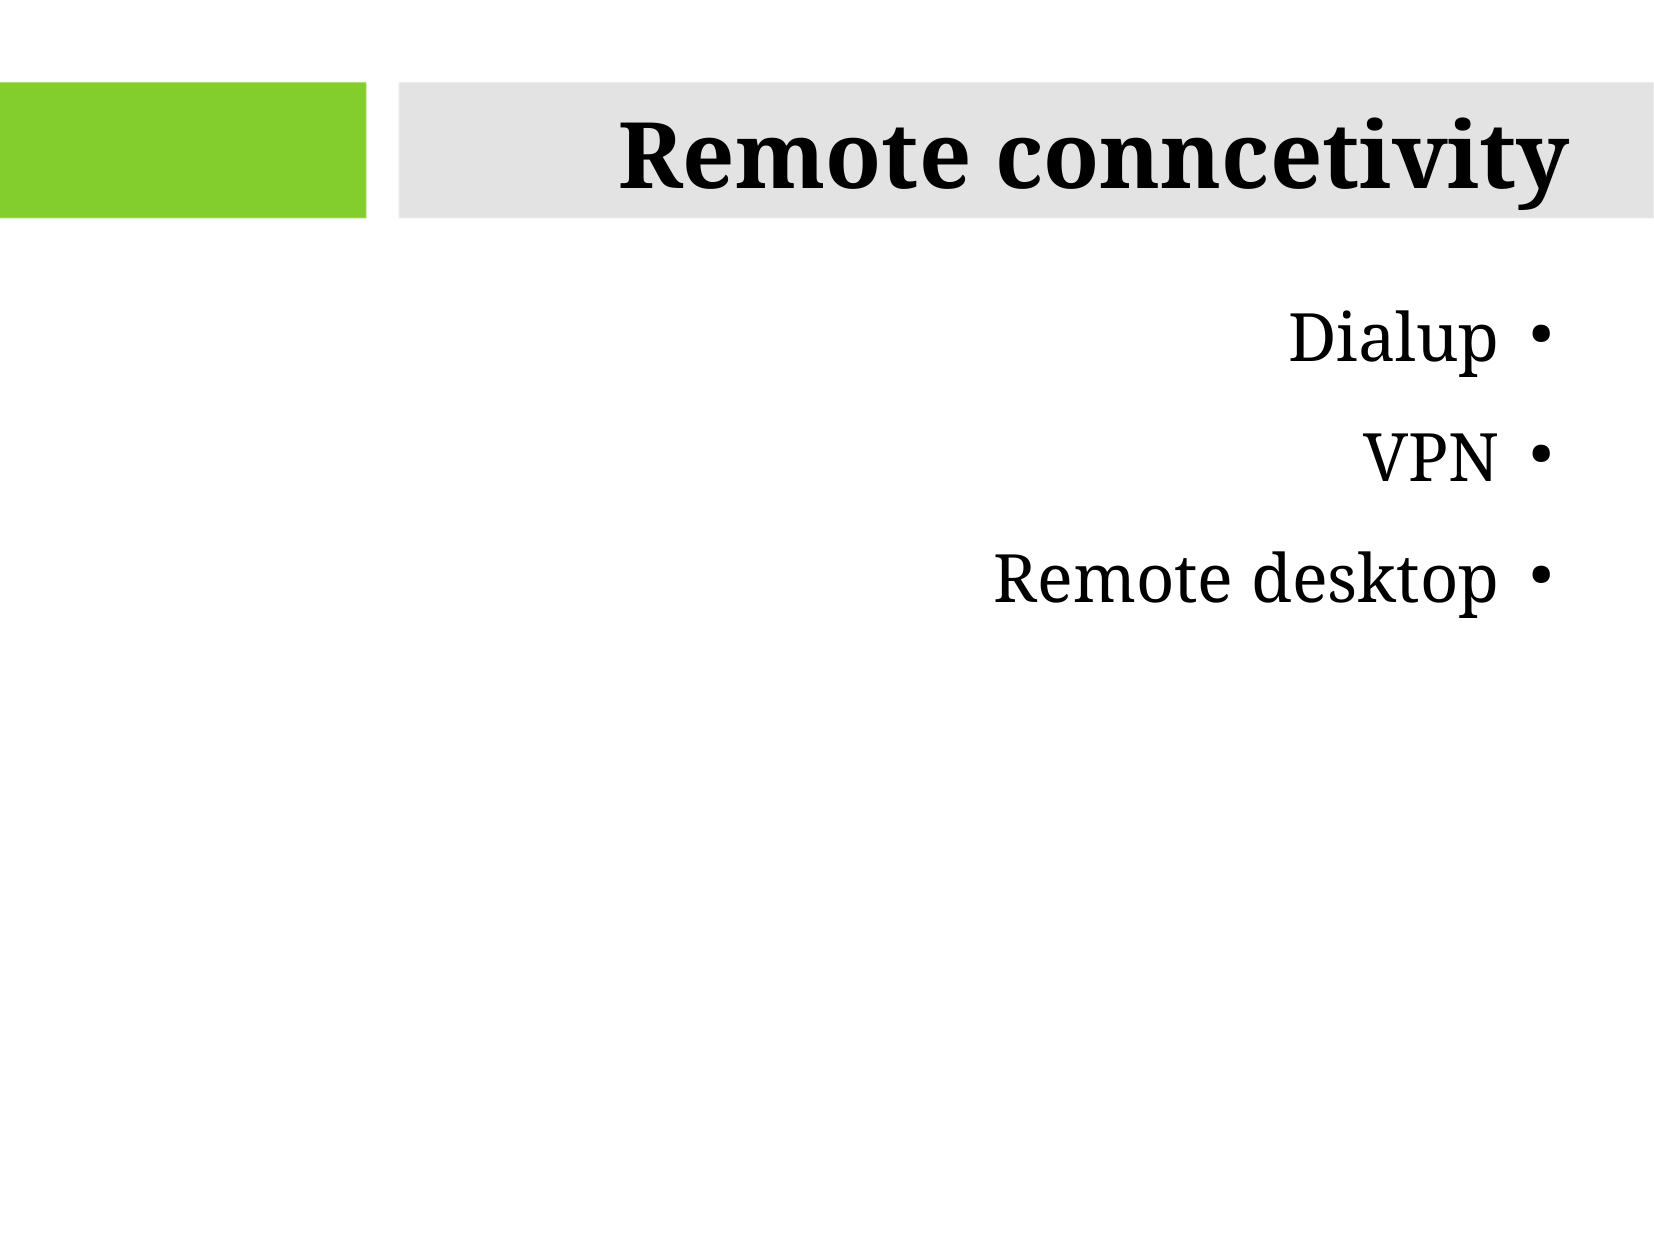

# Remote conncetivity
Dialup
VPN
Remote desktop